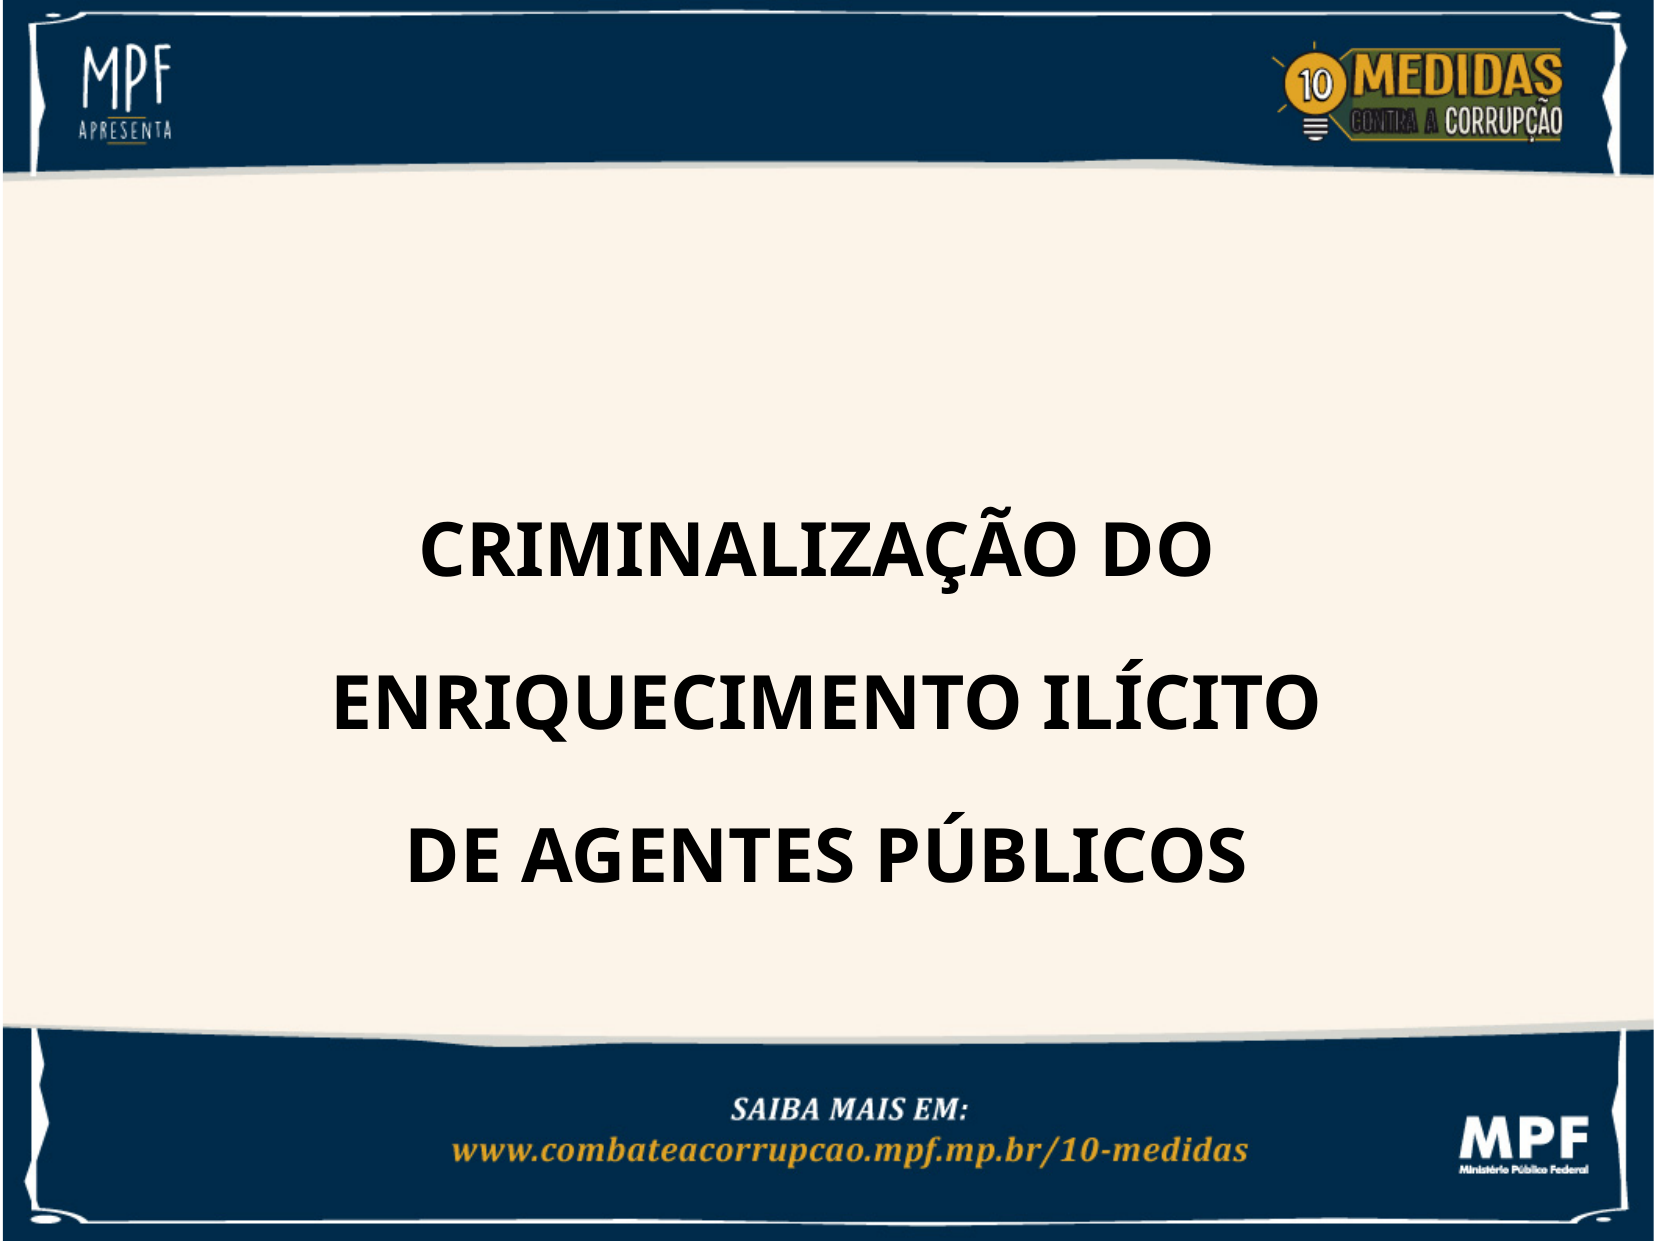

CRIMINALIZAÇÃO DO
ENRIQUECIMENTO ILÍCITO
DE AGENTES PÚBLICOS